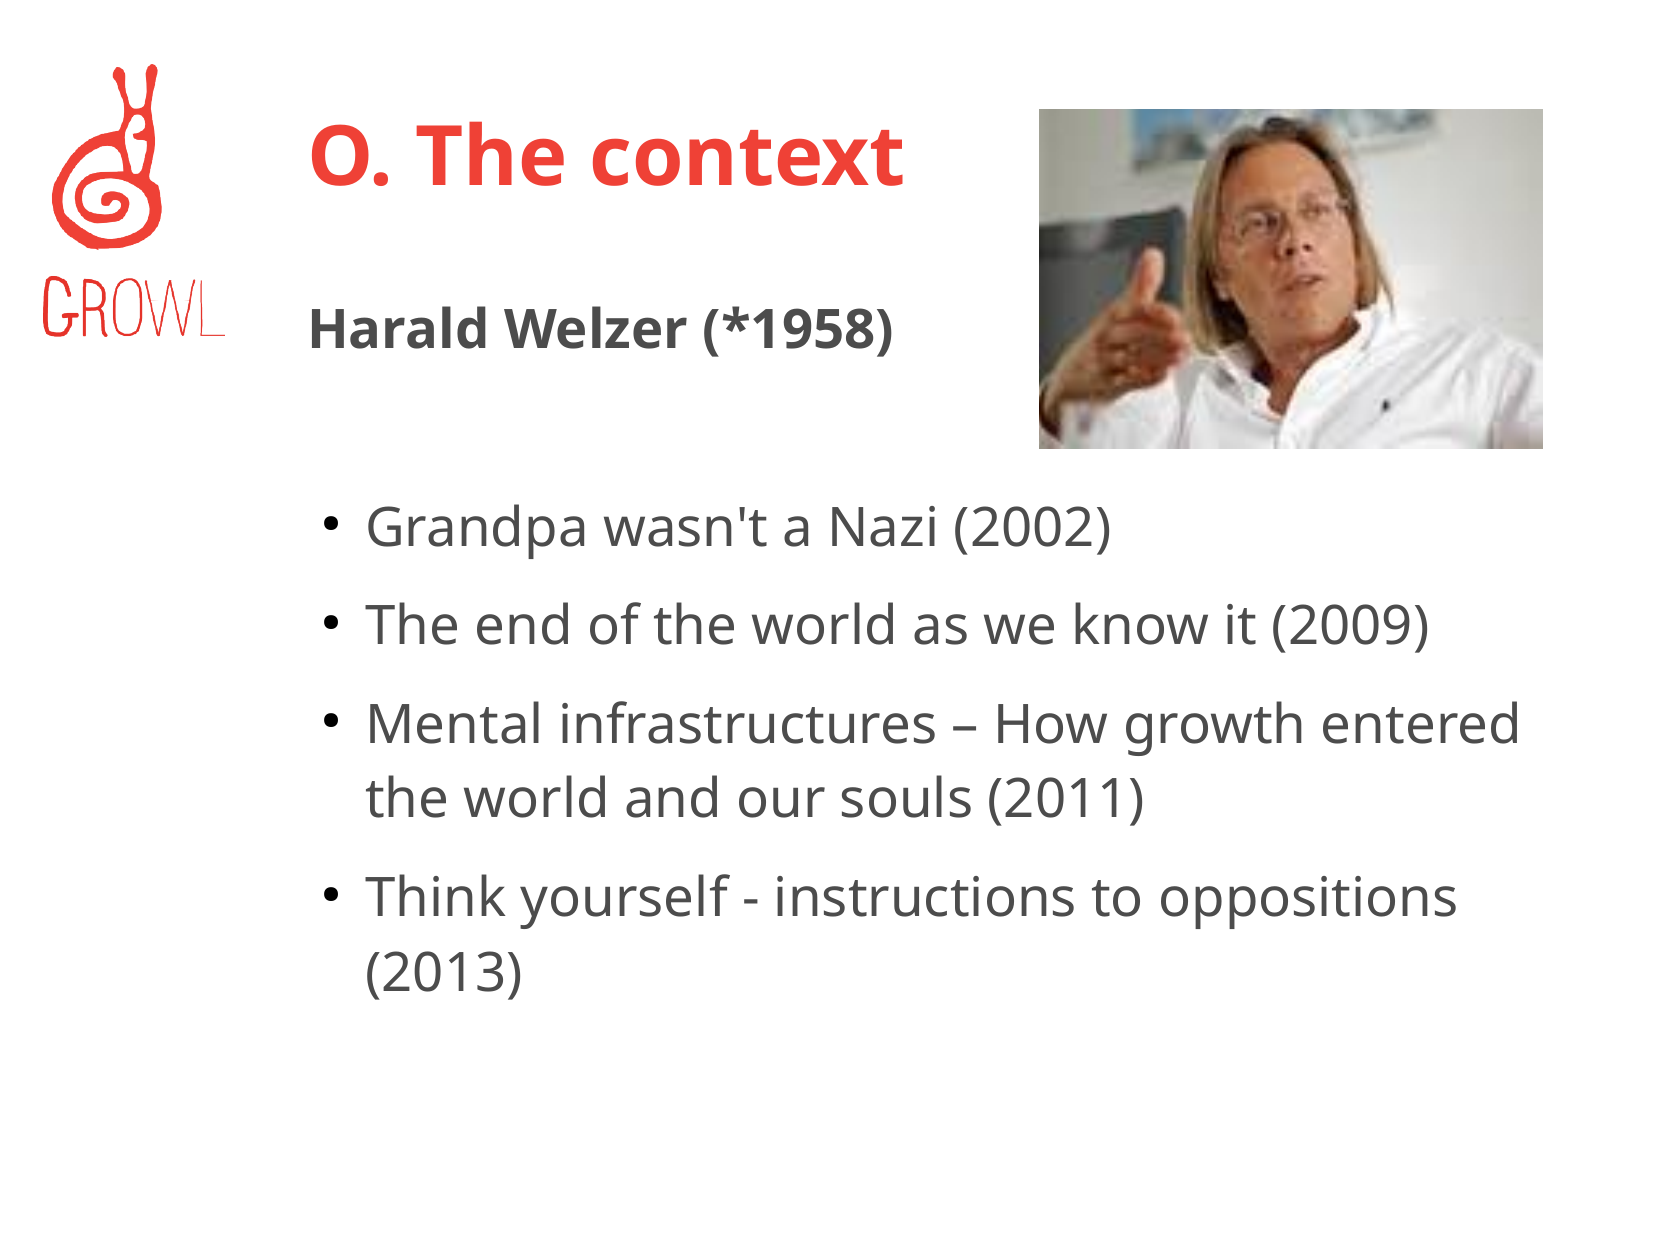

# O. The context
Harald Welzer (*1958)
Grandpa wasn't a Nazi (2002)
The end of the world as we know it (2009)
Mental infrastructures – How growth entered the world and our souls (2011)
Think yourself - instructions to oppositions (2013)